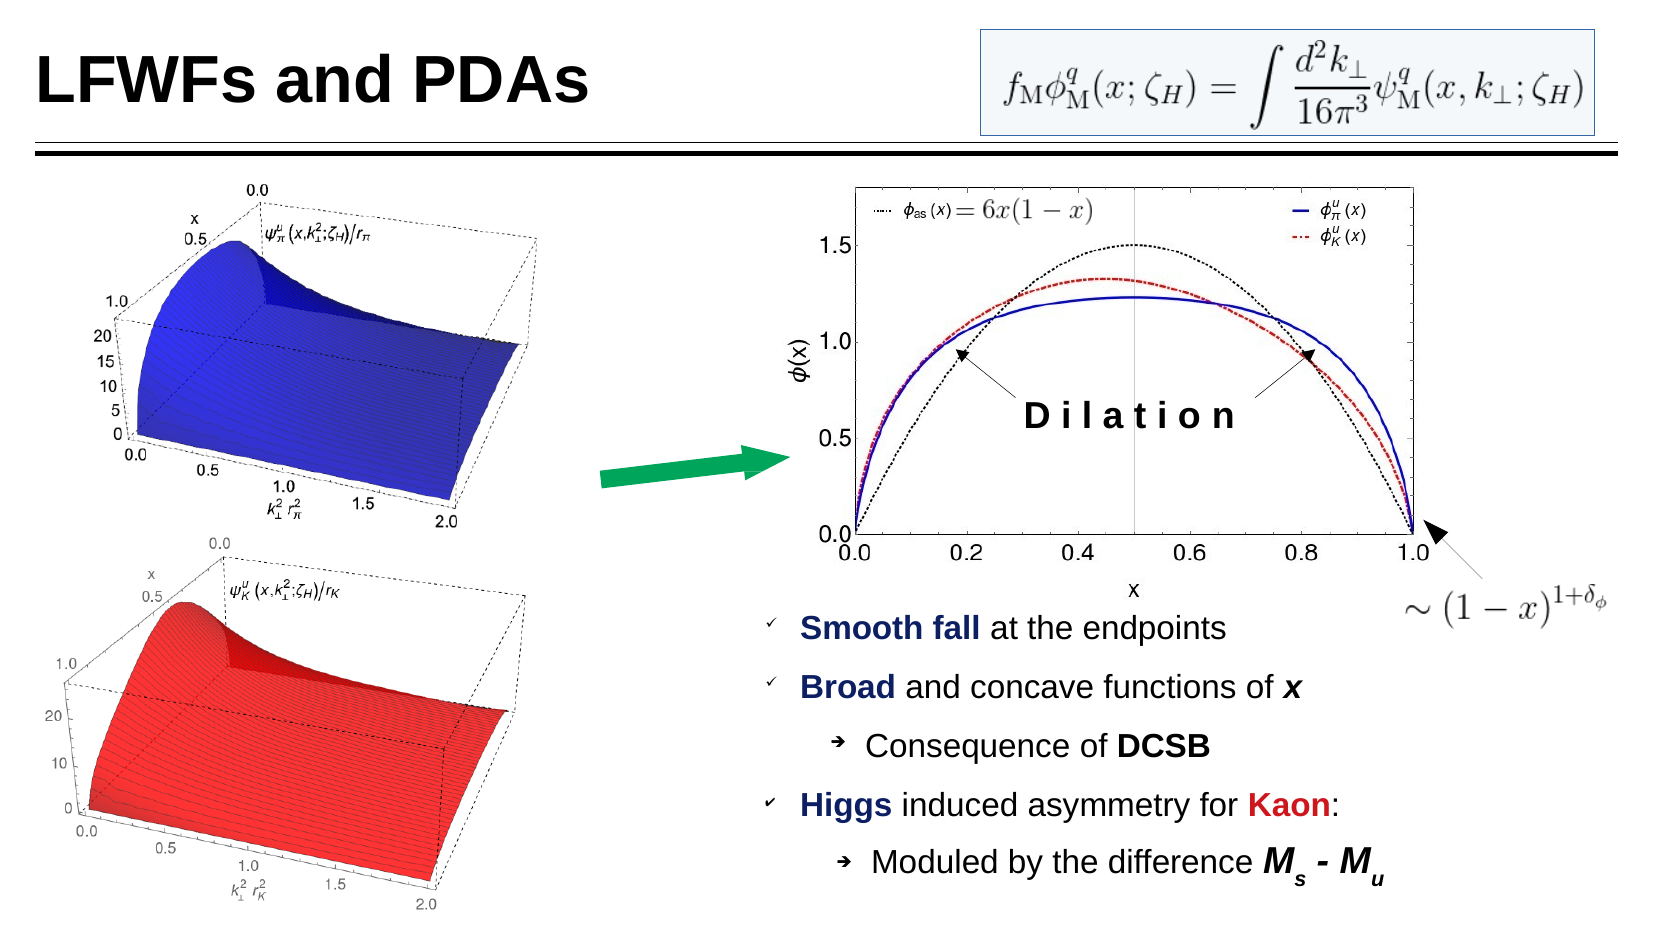

# LFWFs and PDAs
D i l a t i o n
Smooth fall at the endpoints
Broad and concave functions of x
Consequence of DCSB
Higgs induced asymmetry for Kaon:
Moduled by the difference Ms - Mu